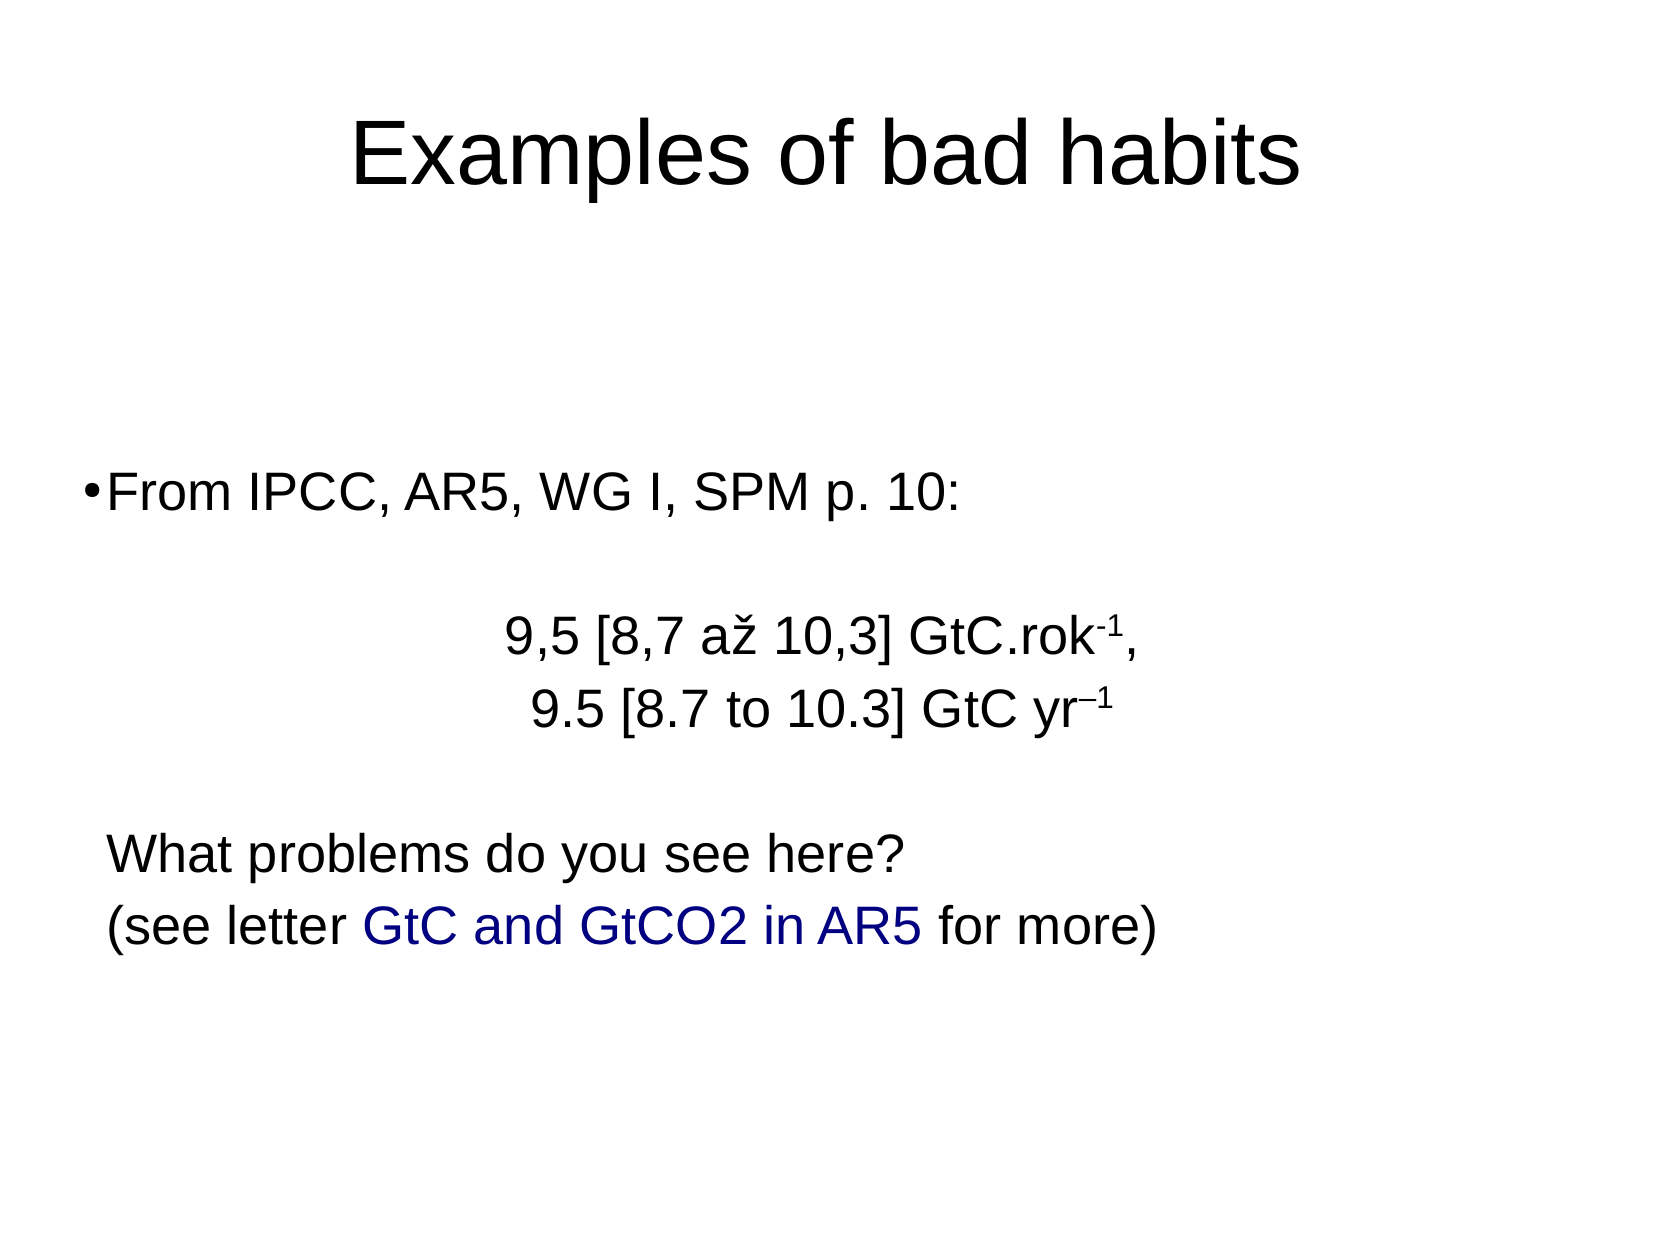

# Examples of bad habits
From IPCC, AR5, WG I, SPM p. 10:
9,5 [8,7 až 10,3] GtC.rok-1,
9.5 [8.7 to 10.3] GtC yr–1
What problems do you see here?
(see letter GtC and GtCO2 in AR5 for more)